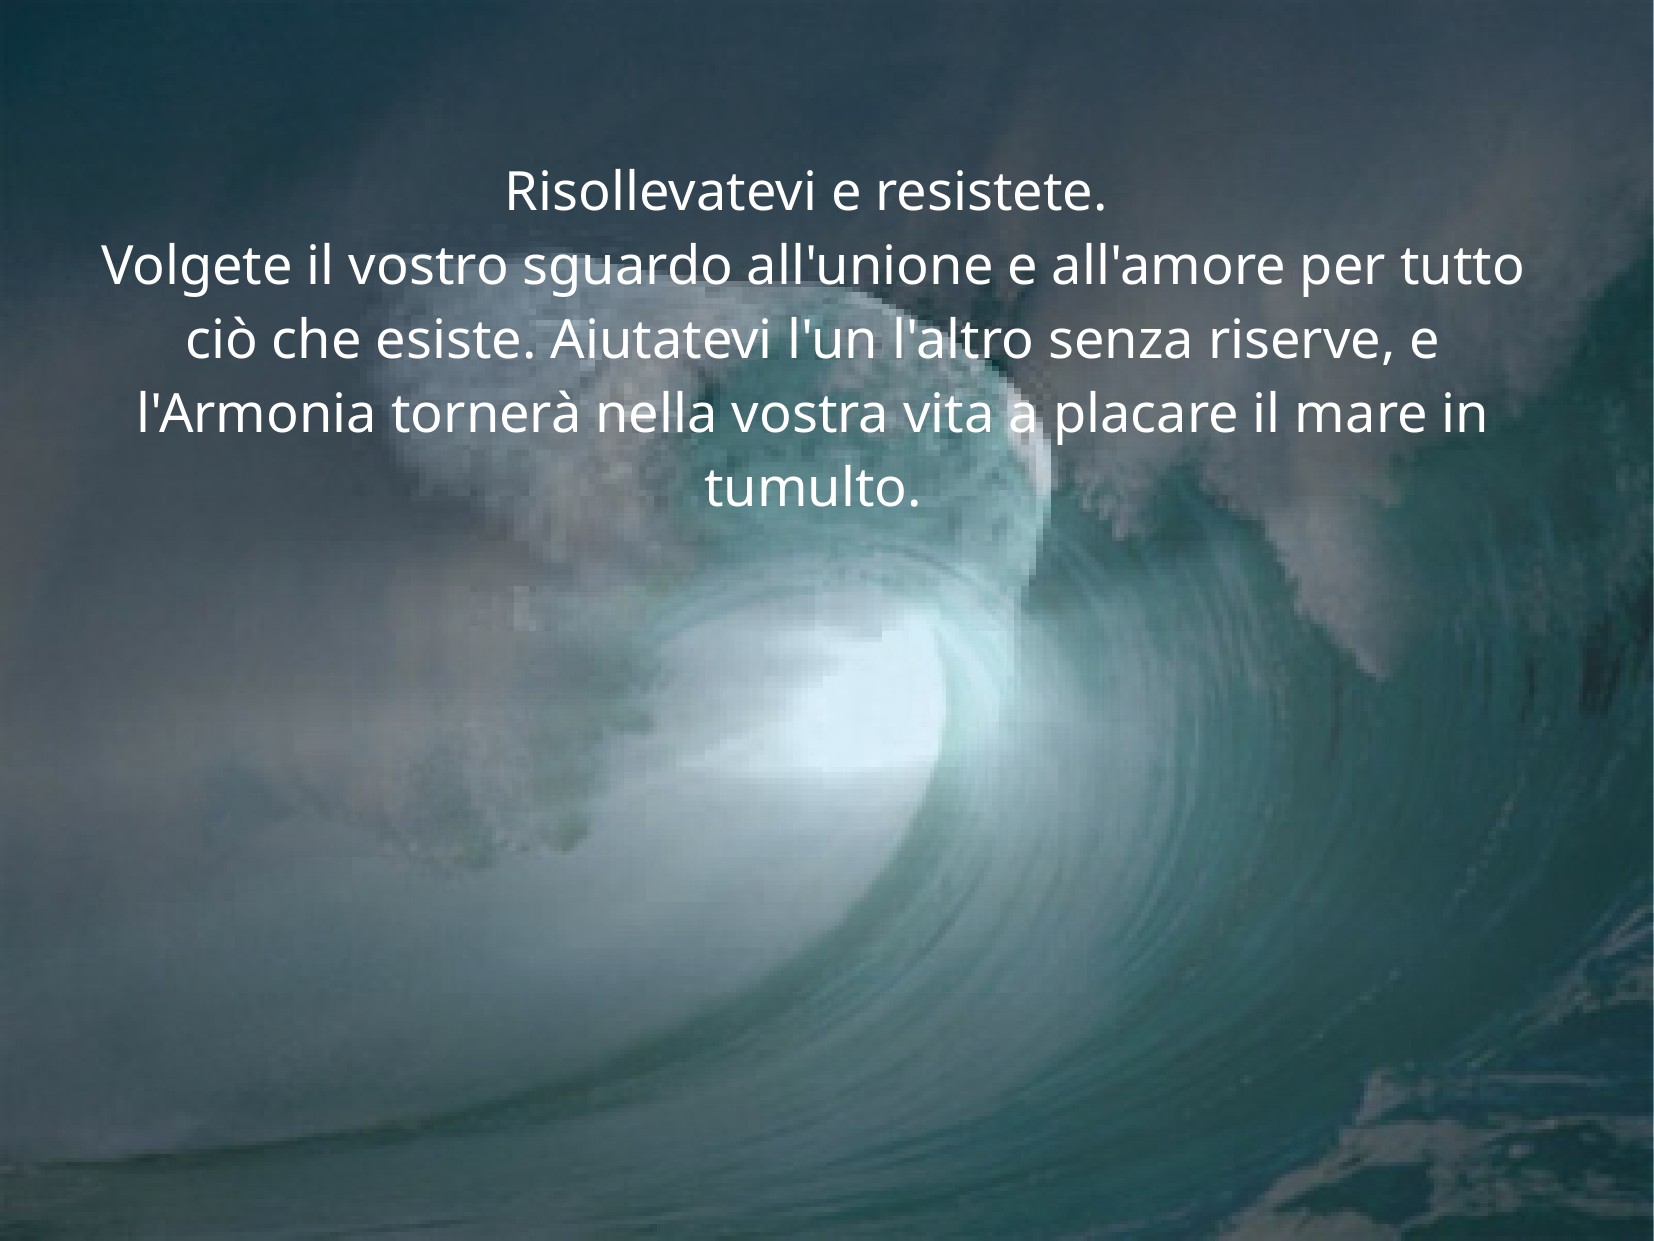

# Risollevatevi e resistete. Volgete il vostro sguardo all'unione e all'amore per tutto ciò che esiste. Aiutatevi l'un l'altro senza riserve, e l'Armonia tornerà nella vostra vita a placare il mare in tumulto.